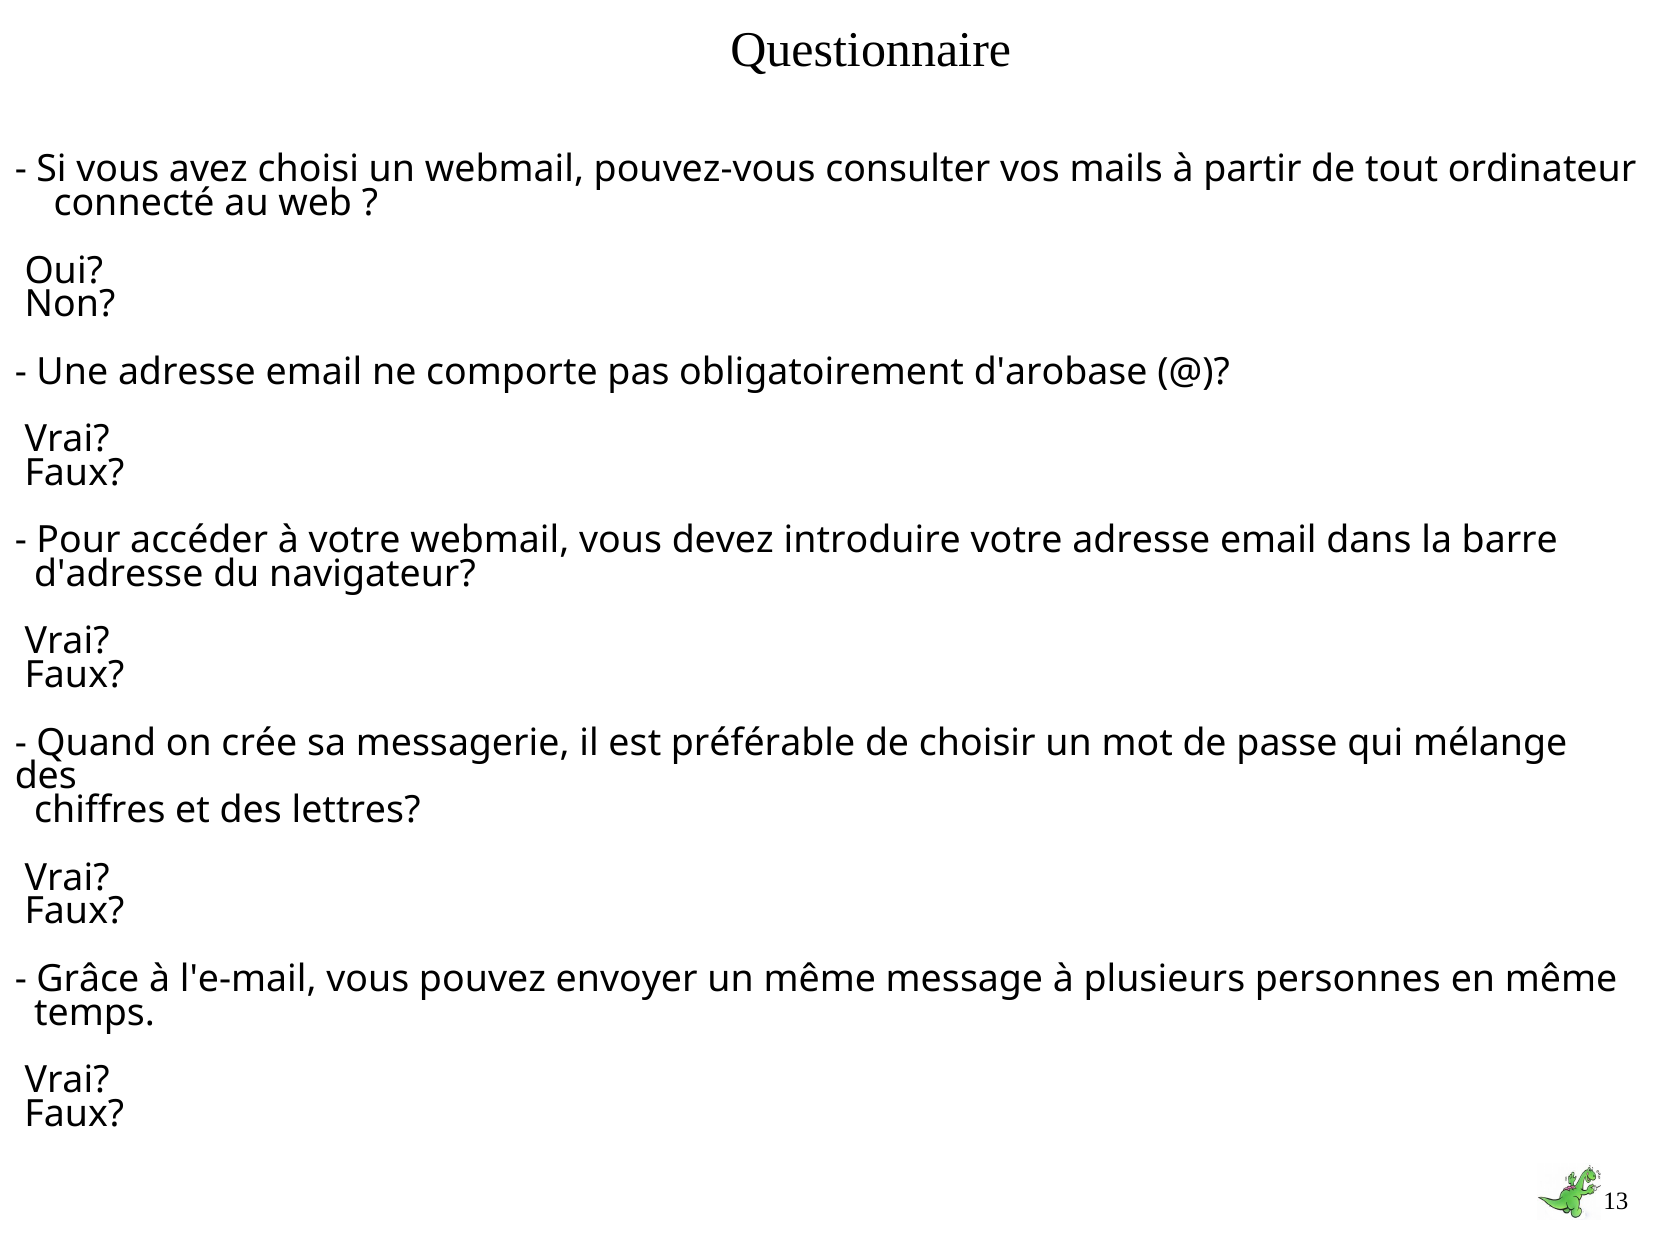

Questionnaire
- Si vous avez choisi un webmail, pouvez-vous consulter vos mails à partir de tout ordinateur connecté au web ?
 Oui?
 Non?
- Une adresse email ne comporte pas obligatoirement d'arobase (@)?
 Vrai?
 Faux?
- Pour accéder à votre webmail, vous devez introduire votre adresse email dans la barre
 d'adresse du navigateur?
 Vrai?
 Faux?
- Quand on crée sa messagerie, il est préférable de choisir un mot de passe qui mélange des
 chiffres et des lettres?
 Vrai?
 Faux?
- Grâce à l'e-mail, vous pouvez envoyer un même message à plusieurs personnes en même
 temps.
 Vrai?
 Faux?
13